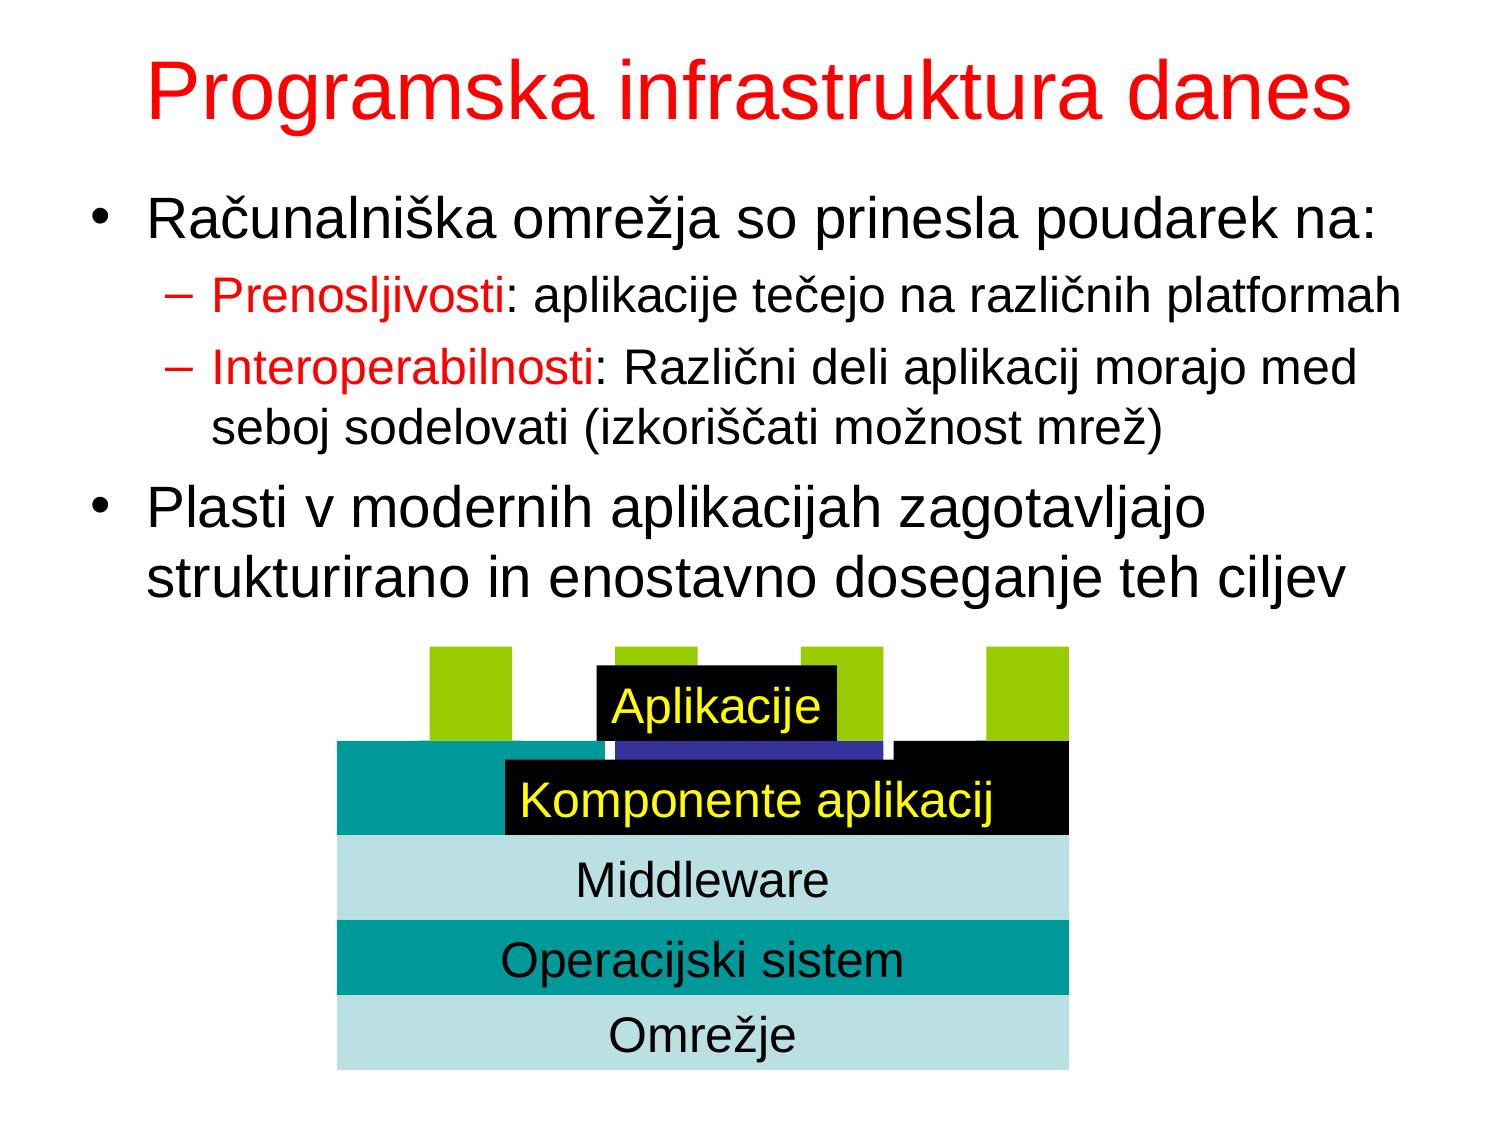

# Programska infrastruktura danes
Računalniška omrežja so prinesla poudarek na:
Prenosljivosti: aplikacije tečejo na različnih platformah
Interoperabilnosti: Različni deli aplikacij morajo med seboj sodelovati (izkoriščati možnost mrež)
Plasti v modernih aplikacijah zagotavljajo strukturirano in enostavno doseganje teh ciljev
Aplikacije
Komponente aplikacij
Middleware
Operacijski sistem
Omrežje